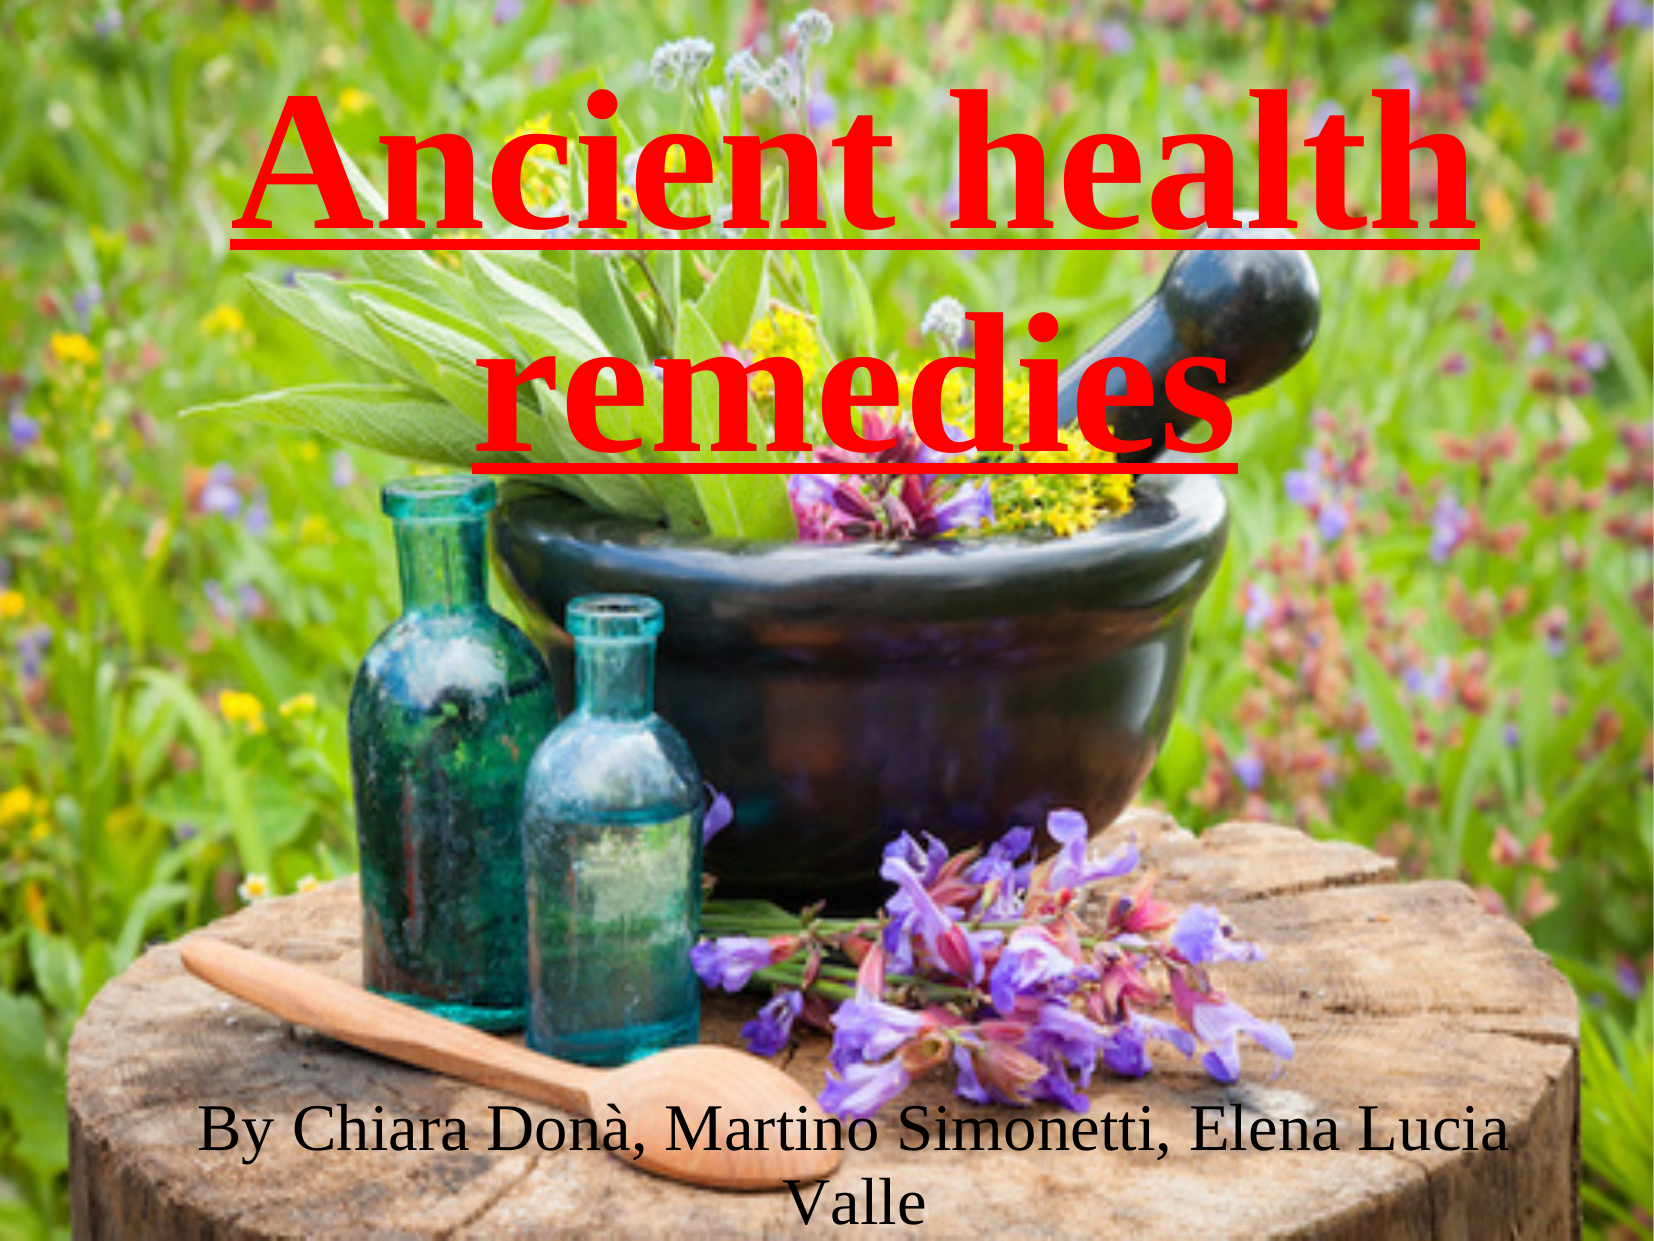

# Ancient health remedies
By Chiara Donà, Martino Simonetti, Elena Lucia Valle